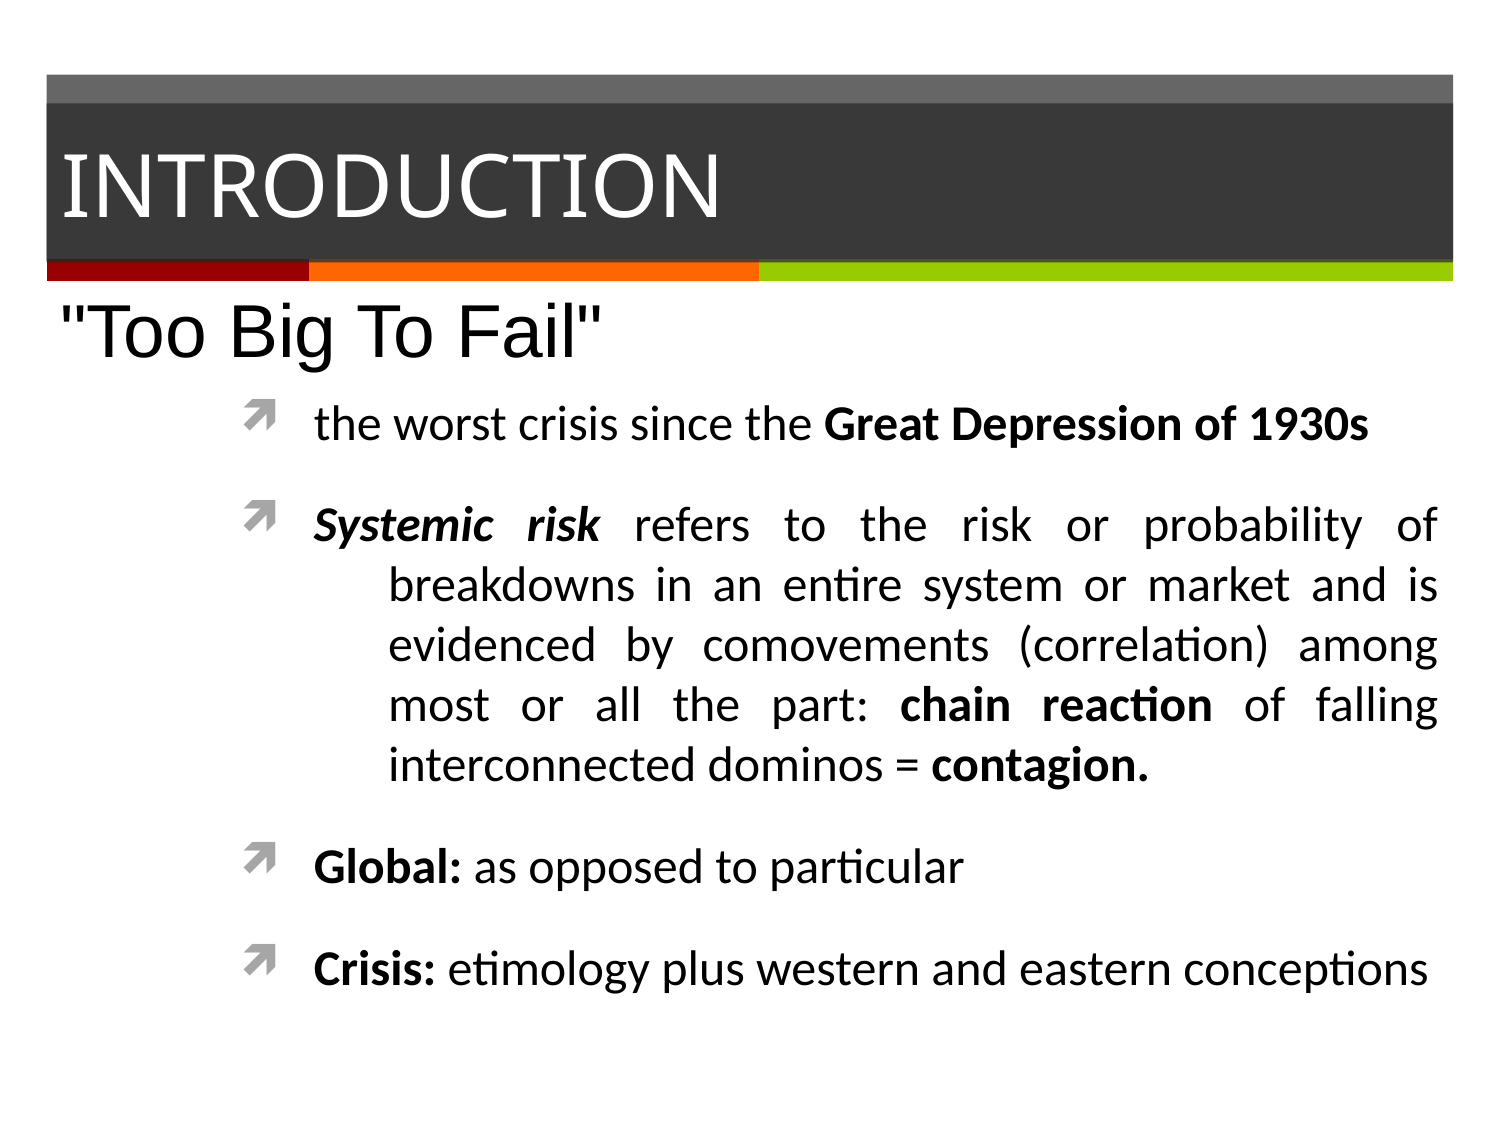

INTRODUCTION
"Too Big To Fail"
the worst crisis since the Great Depression of 1930s
Systemic risk refers to the risk or probability of breakdowns in an entire system or market and is evidenced by comovements (correlation) among most or all the part: chain reaction of falling interconnected dominos = contagion.
Global: as opposed to particular
Crisis: etimology plus western and eastern conceptions